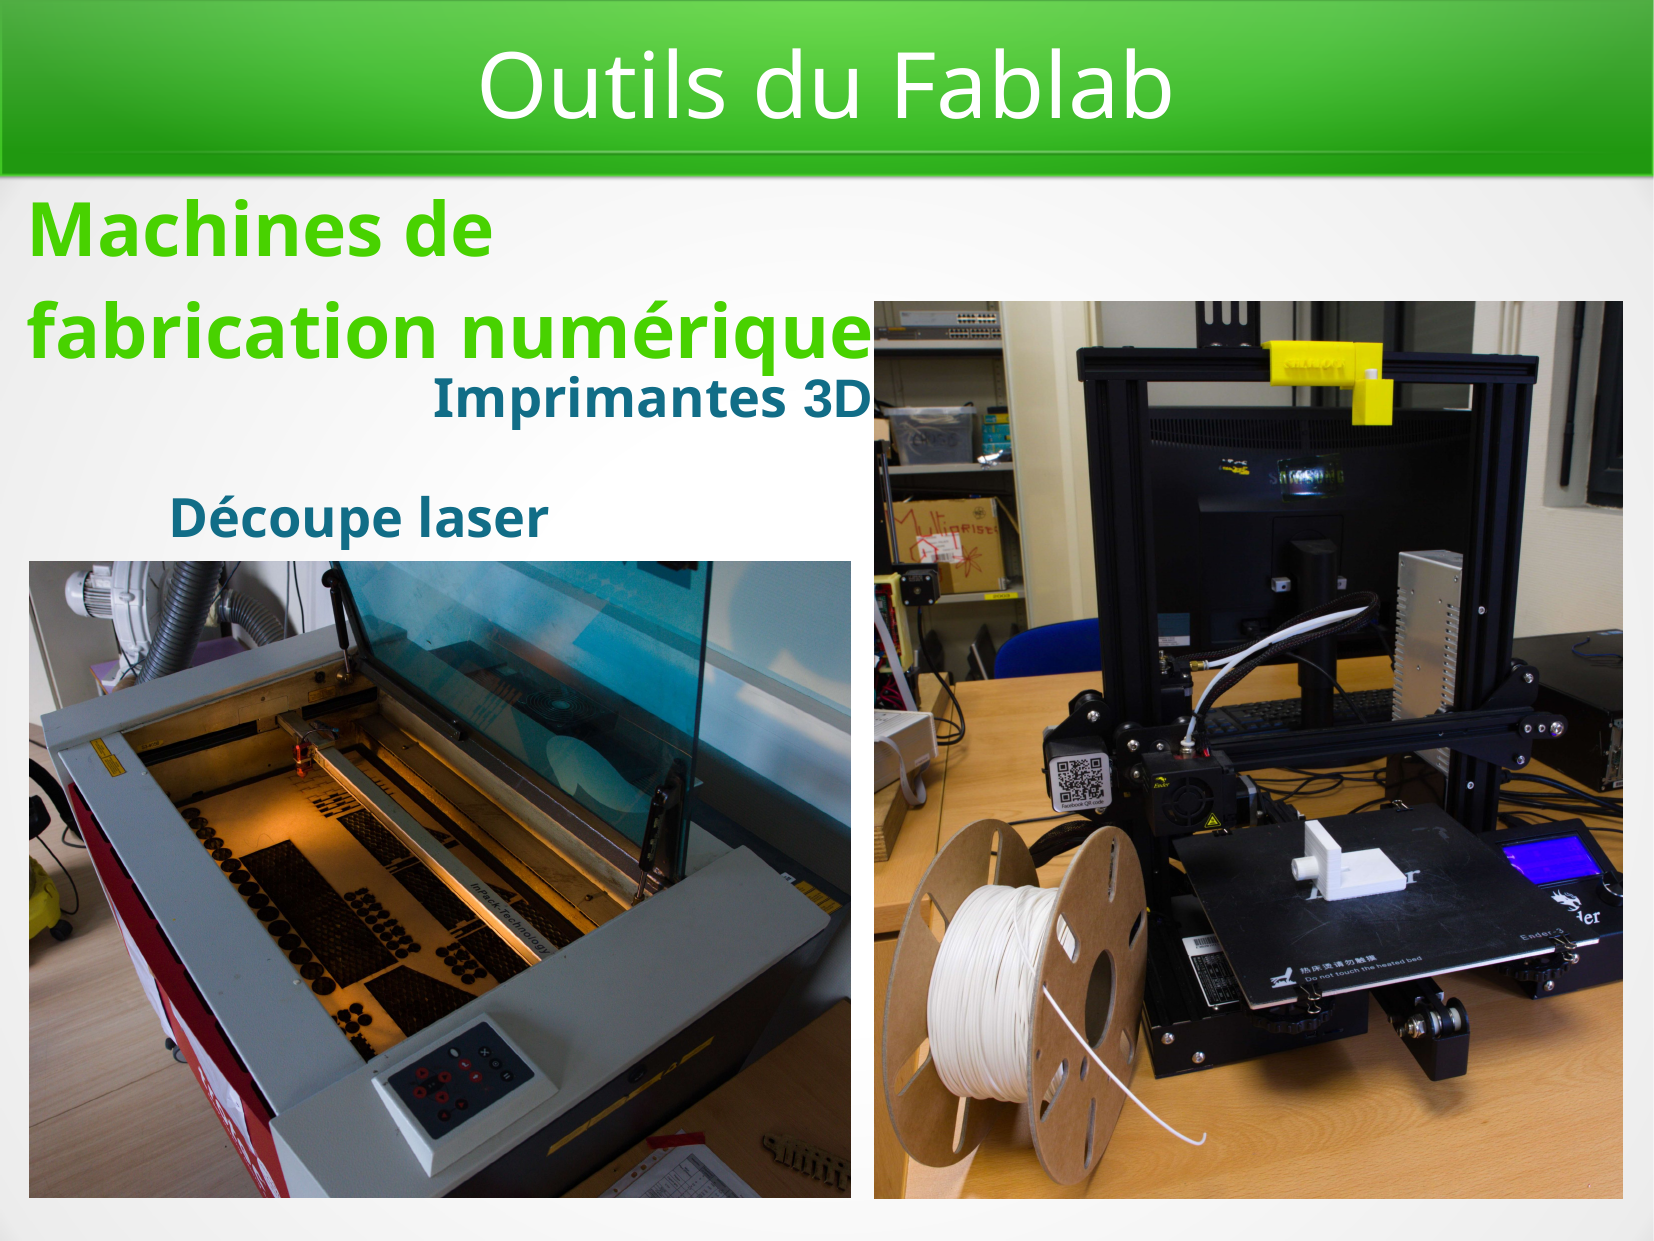

# Outils du Fablab
Machines de fabrication numérique
Imprimantes 3D
Découpe laser